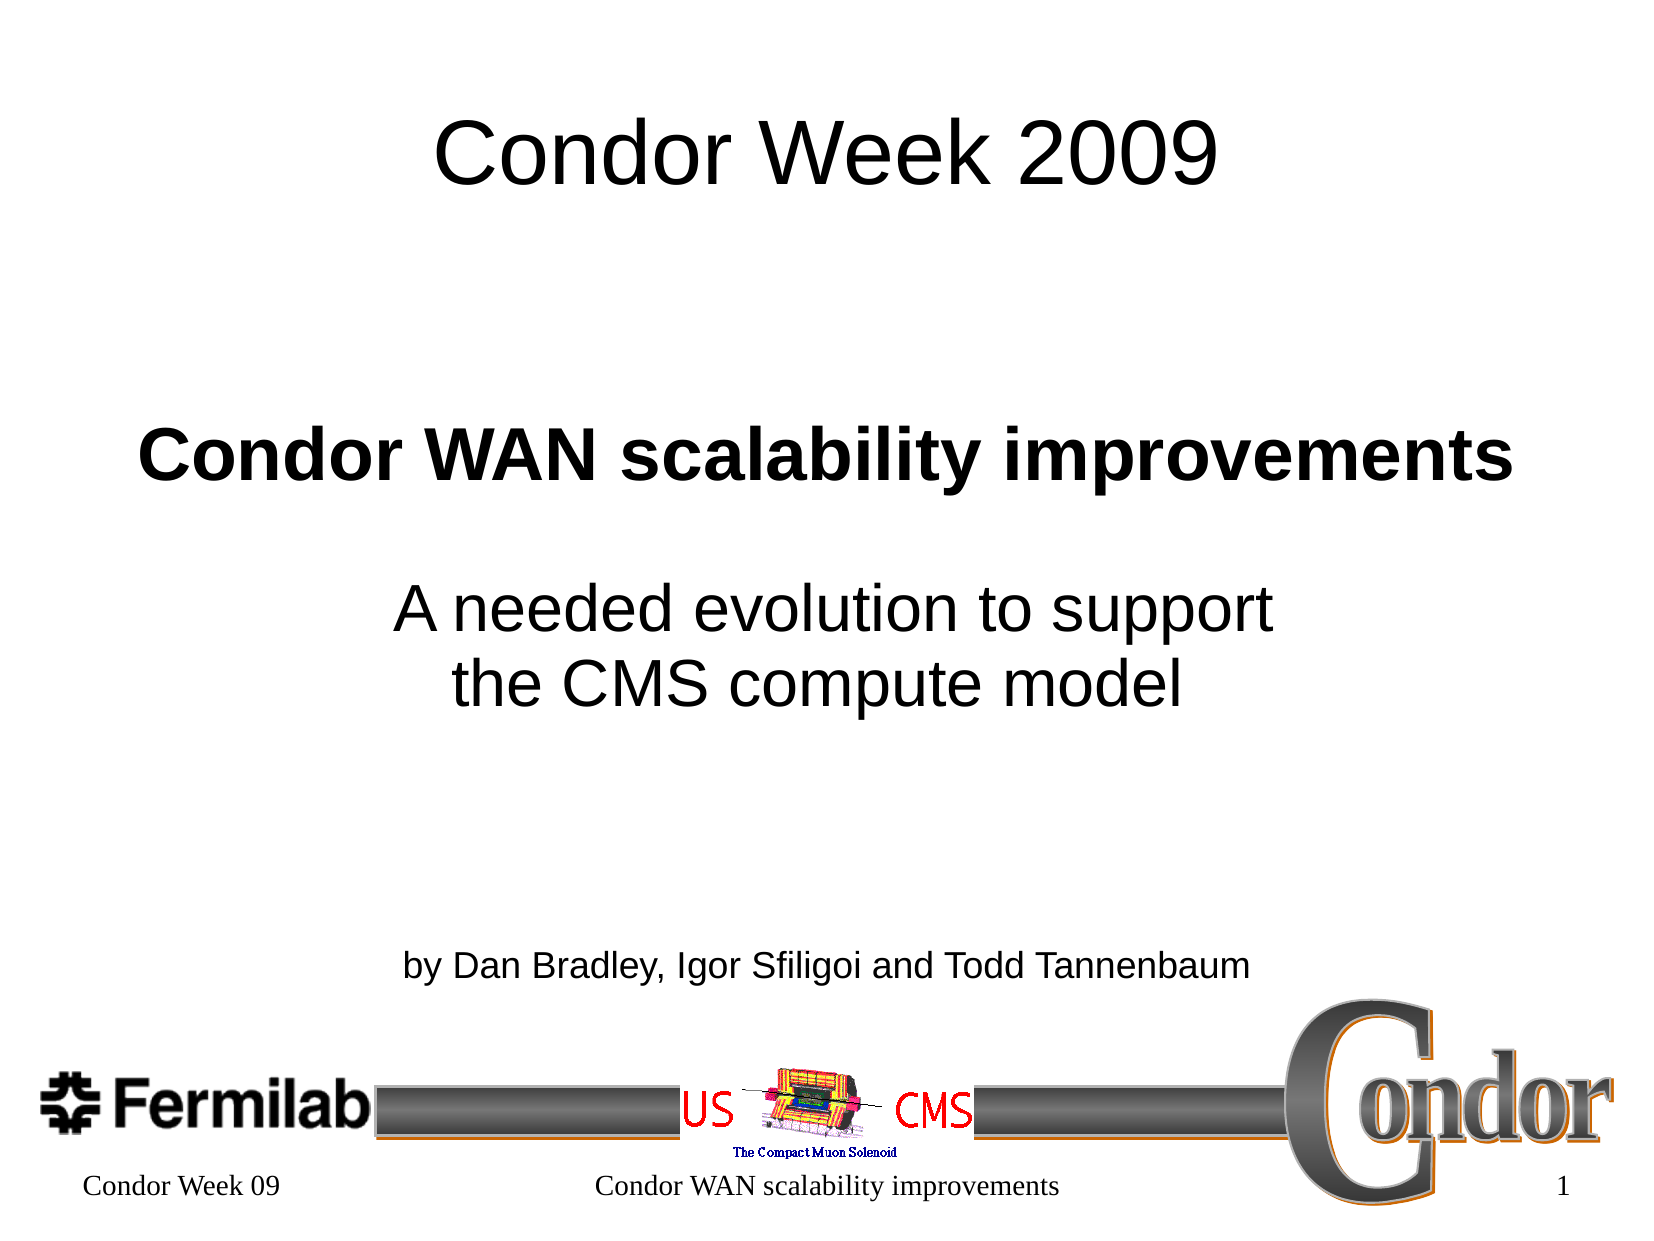

# Condor Week 2009
Condor WAN scalability improvements
 A needed evolution to support
the CMS compute model
by Dan Bradley, Igor Sfiligoi and Todd Tannenbaum
Condor Week 09
Condor WAN scalability improvements
1